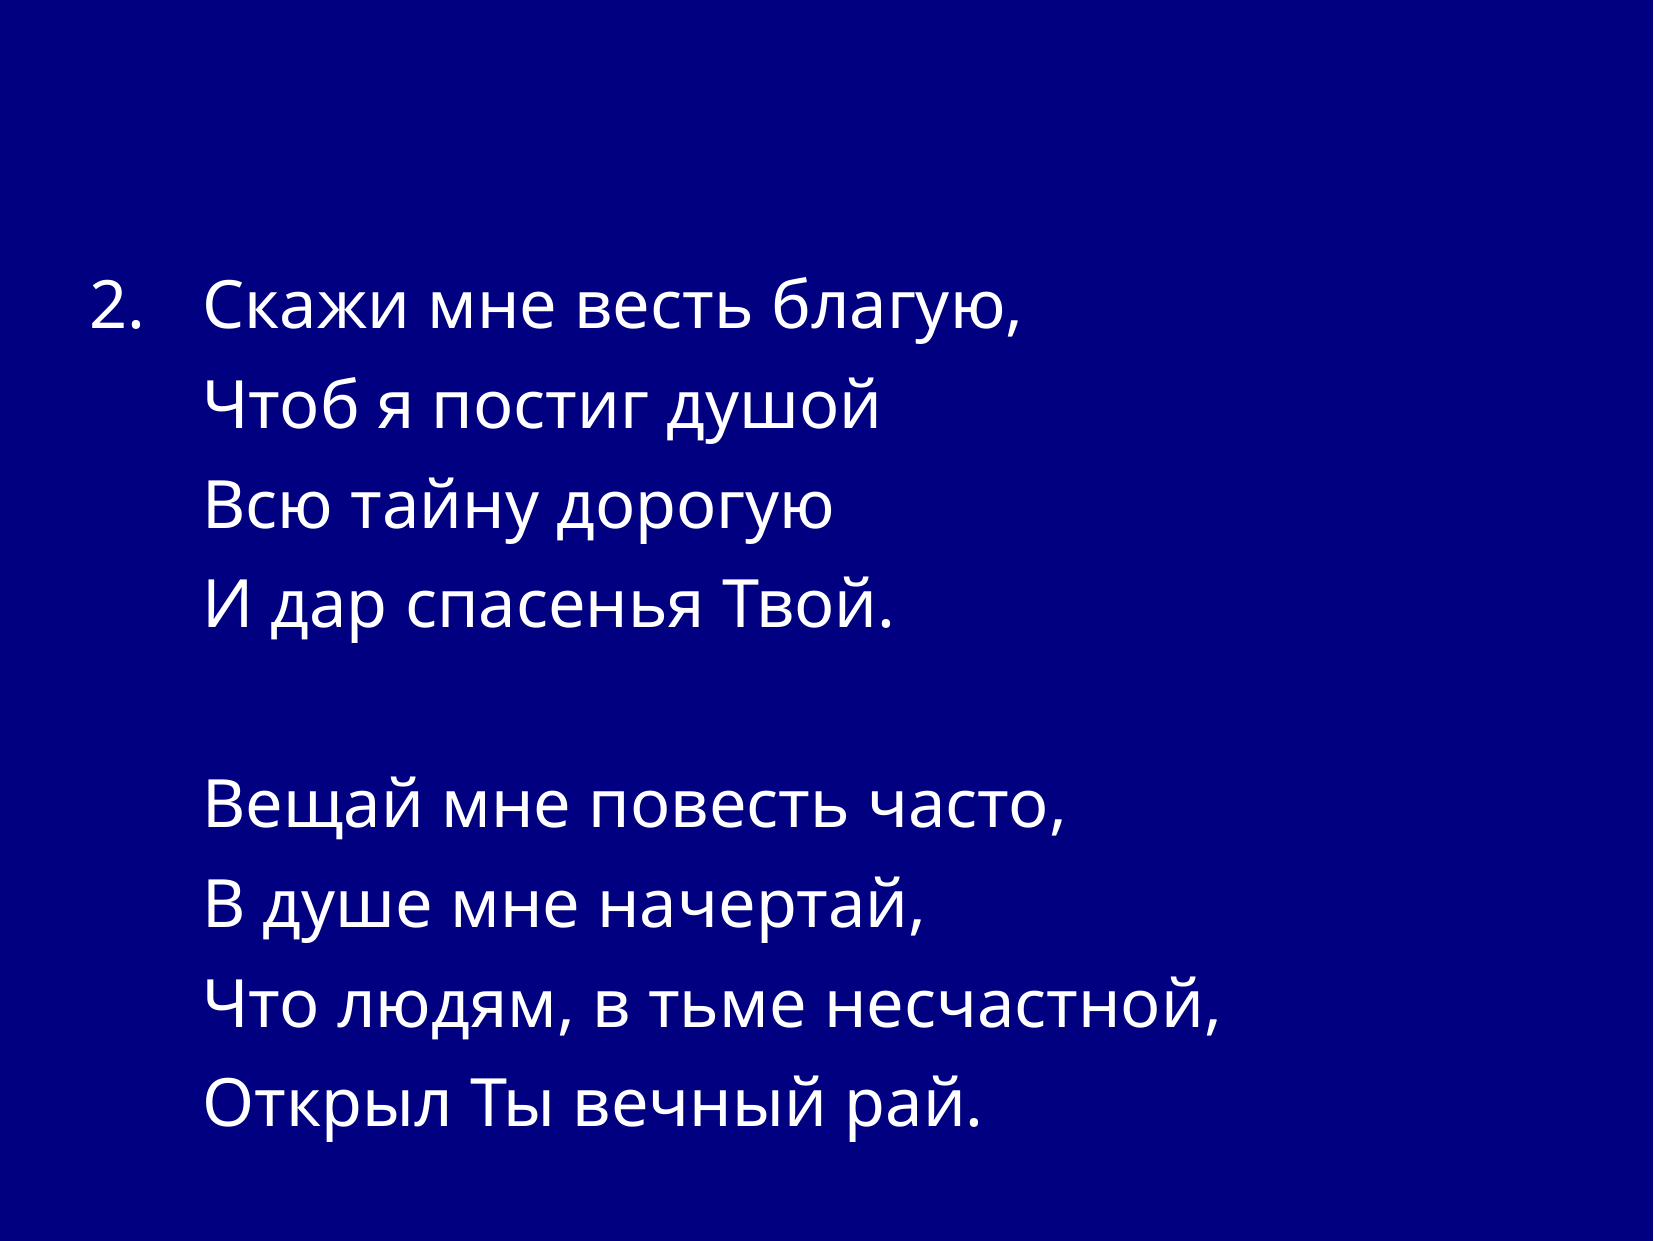

2.	Скажи мне весть благую,
	Чтоб я постиг душой
	Всю тайну дорогую
	И дар спасенья Твой.
	Вещай мне повесть часто,
	В душе мне начертай,
	Что людям, в тьме несчастной,
	Открыл Ты вечный рай.